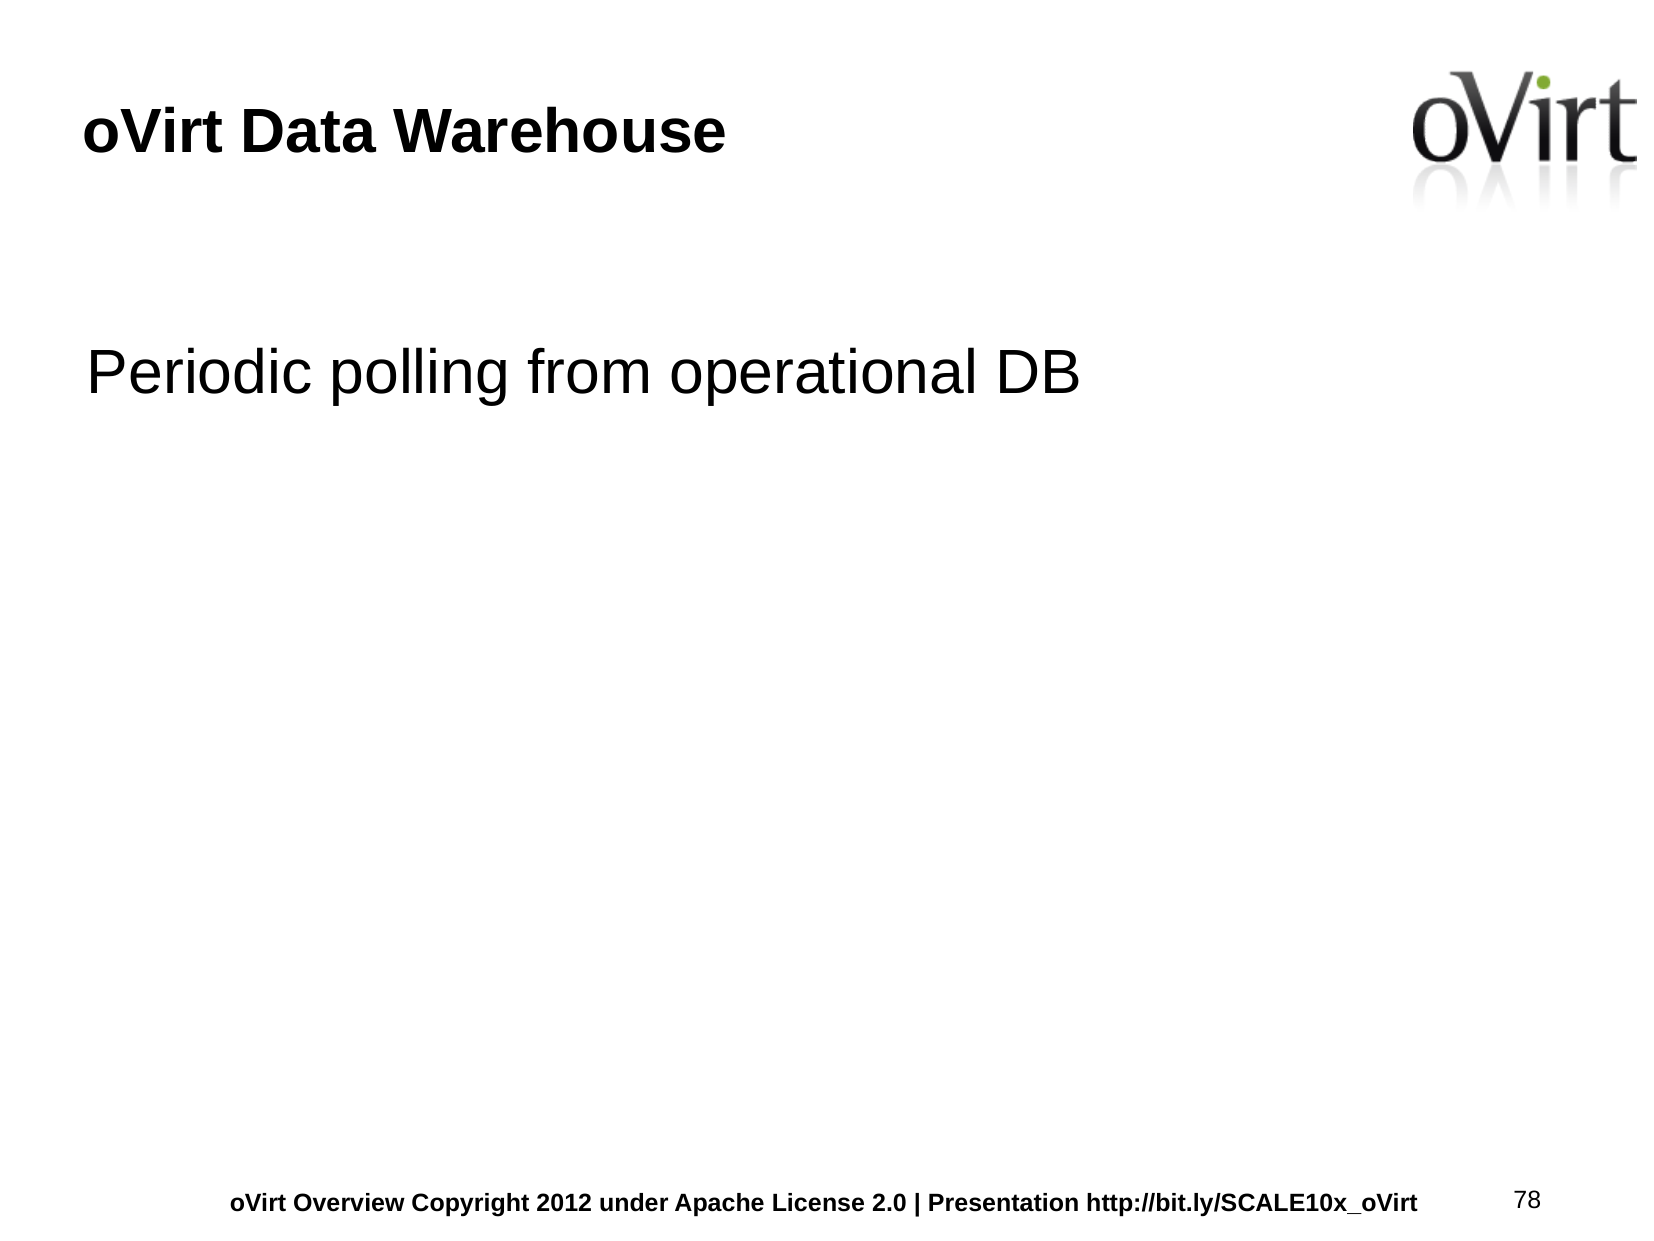

# oVirt Data Warehouse
Periodic polling from operational DB